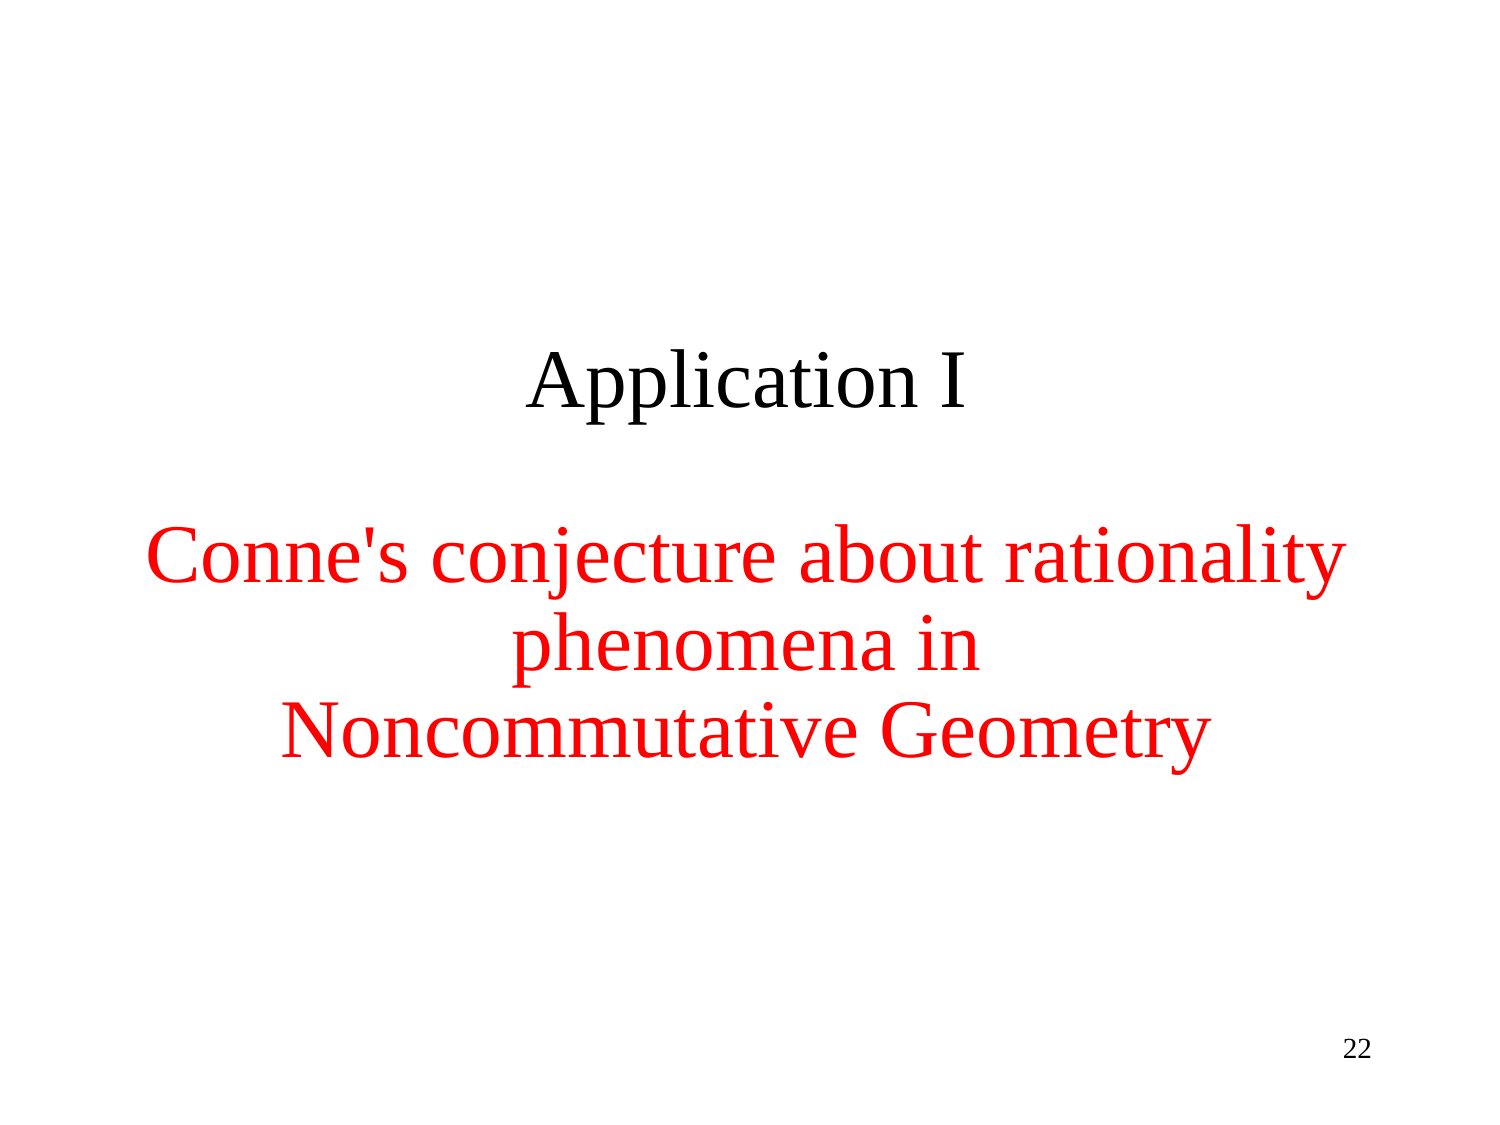

Application I
Conne's conjecture about rationality phenomena in
Noncommutative Geometry
22